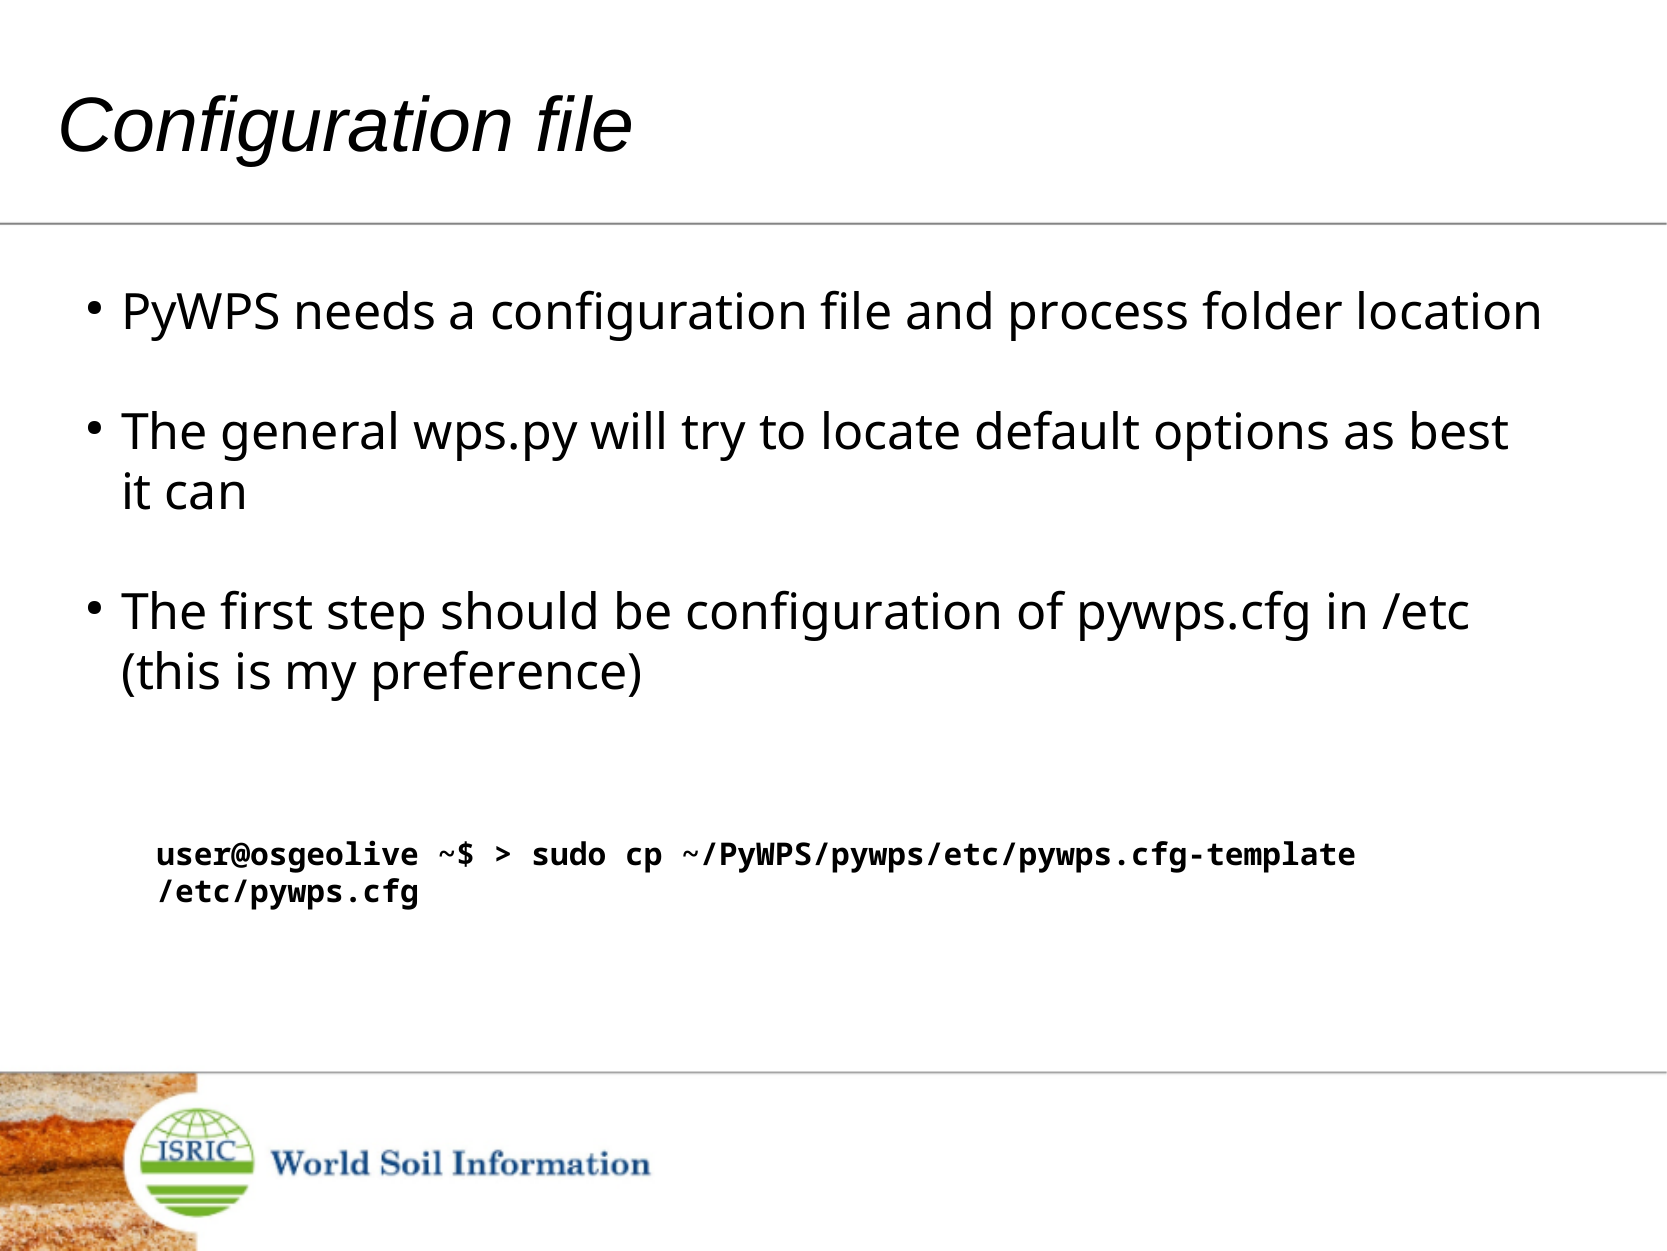

Configuration file
PyWPS needs a configuration file and process folder location
The general wps.py will try to locate default options as best it can
The first step should be configuration of pywps.cfg in /etc (this is my preference)
user@osgeolive ~$ > sudo cp ~/PyWPS/pywps/etc/pywps.cfg-template /etc/pywps.cfg
#